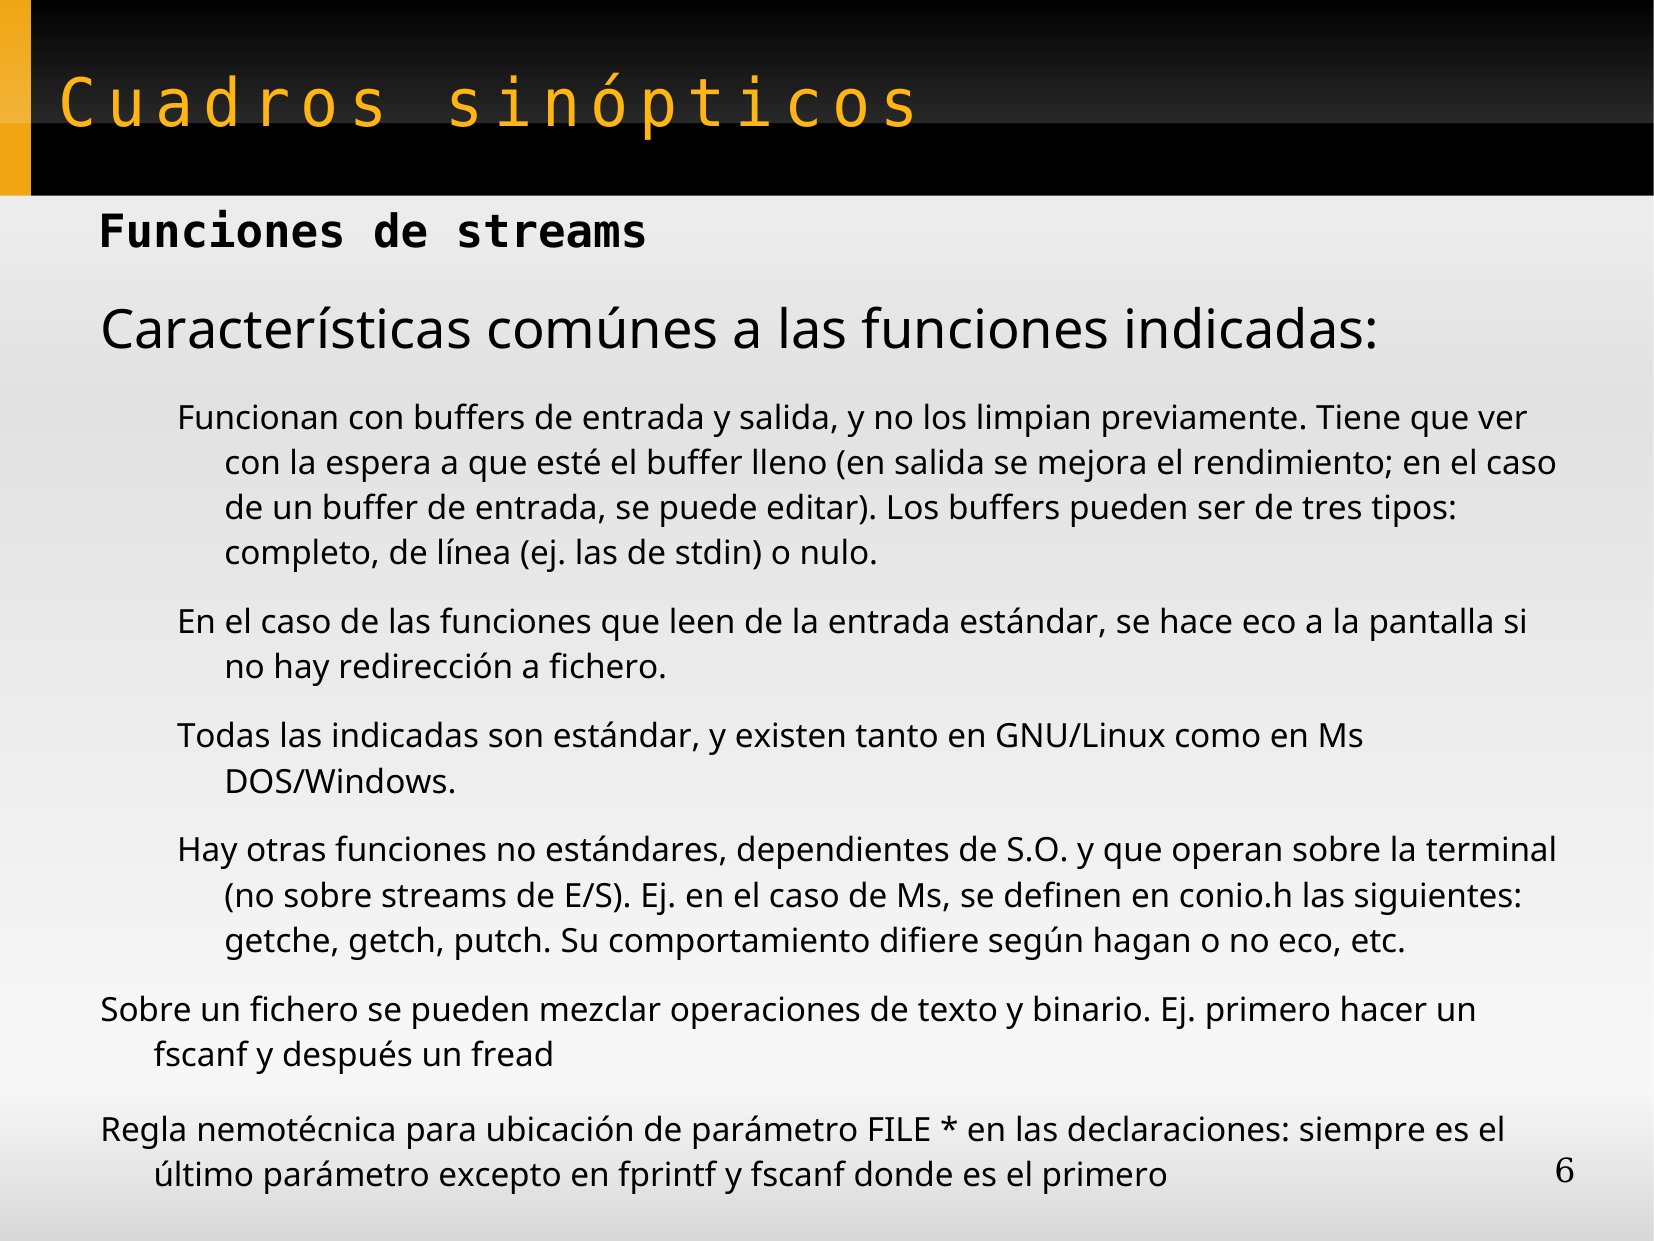

# Cuadros sinópticos
Funciones de streams
Características comúnes a las funciones indicadas:
Funcionan con buffers de entrada y salida, y no los limpian previamente. Tiene que ver con la espera a que esté el buffer lleno (en salida se mejora el rendimiento; en el caso de un buffer de entrada, se puede editar). Los buffers pueden ser de tres tipos: completo, de línea (ej. las de stdin) o nulo.
En el caso de las funciones que leen de la entrada estándar, se hace eco a la pantalla si no hay redirección a fichero.
Todas las indicadas son estándar, y existen tanto en GNU/Linux como en Ms DOS/Windows.
Hay otras funciones no estándares, dependientes de S.O. y que operan sobre la terminal (no sobre streams de E/S). Ej. en el caso de Ms, se definen en conio.h las siguientes: getche, getch, putch. Su comportamiento difiere según hagan o no eco, etc.
Sobre un fichero se pueden mezclar operaciones de texto y binario. Ej. primero hacer un fscanf y después un fread
Regla nemotécnica para ubicación de parámetro FILE * en las declaraciones: siempre es el último parámetro excepto en fprintf y fscanf donde es el primero
6